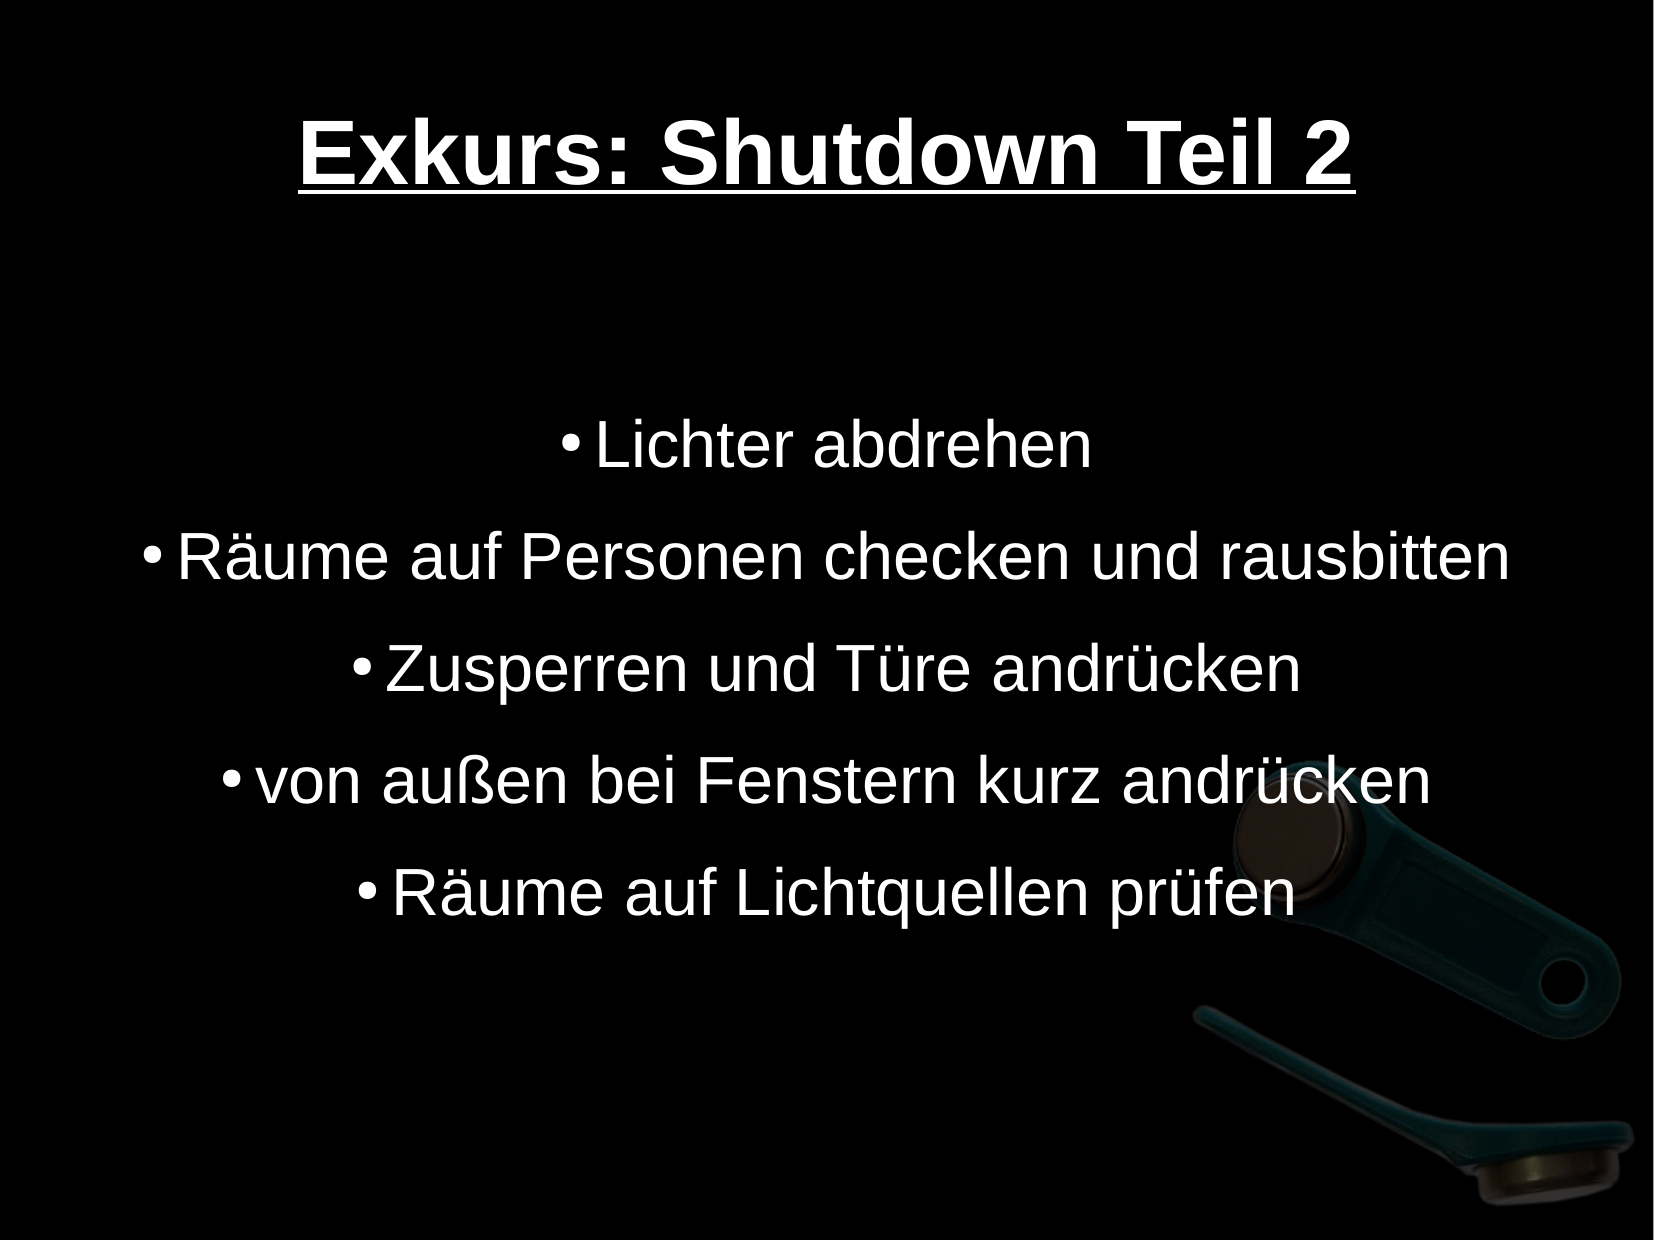

# Exkurs: Shutdown Teil 2
Lichter abdrehen
Räume auf Personen checken und rausbitten
Zusperren und Türe andrücken
von außen bei Fenstern kurz andrücken
Räume auf Lichtquellen prüfen